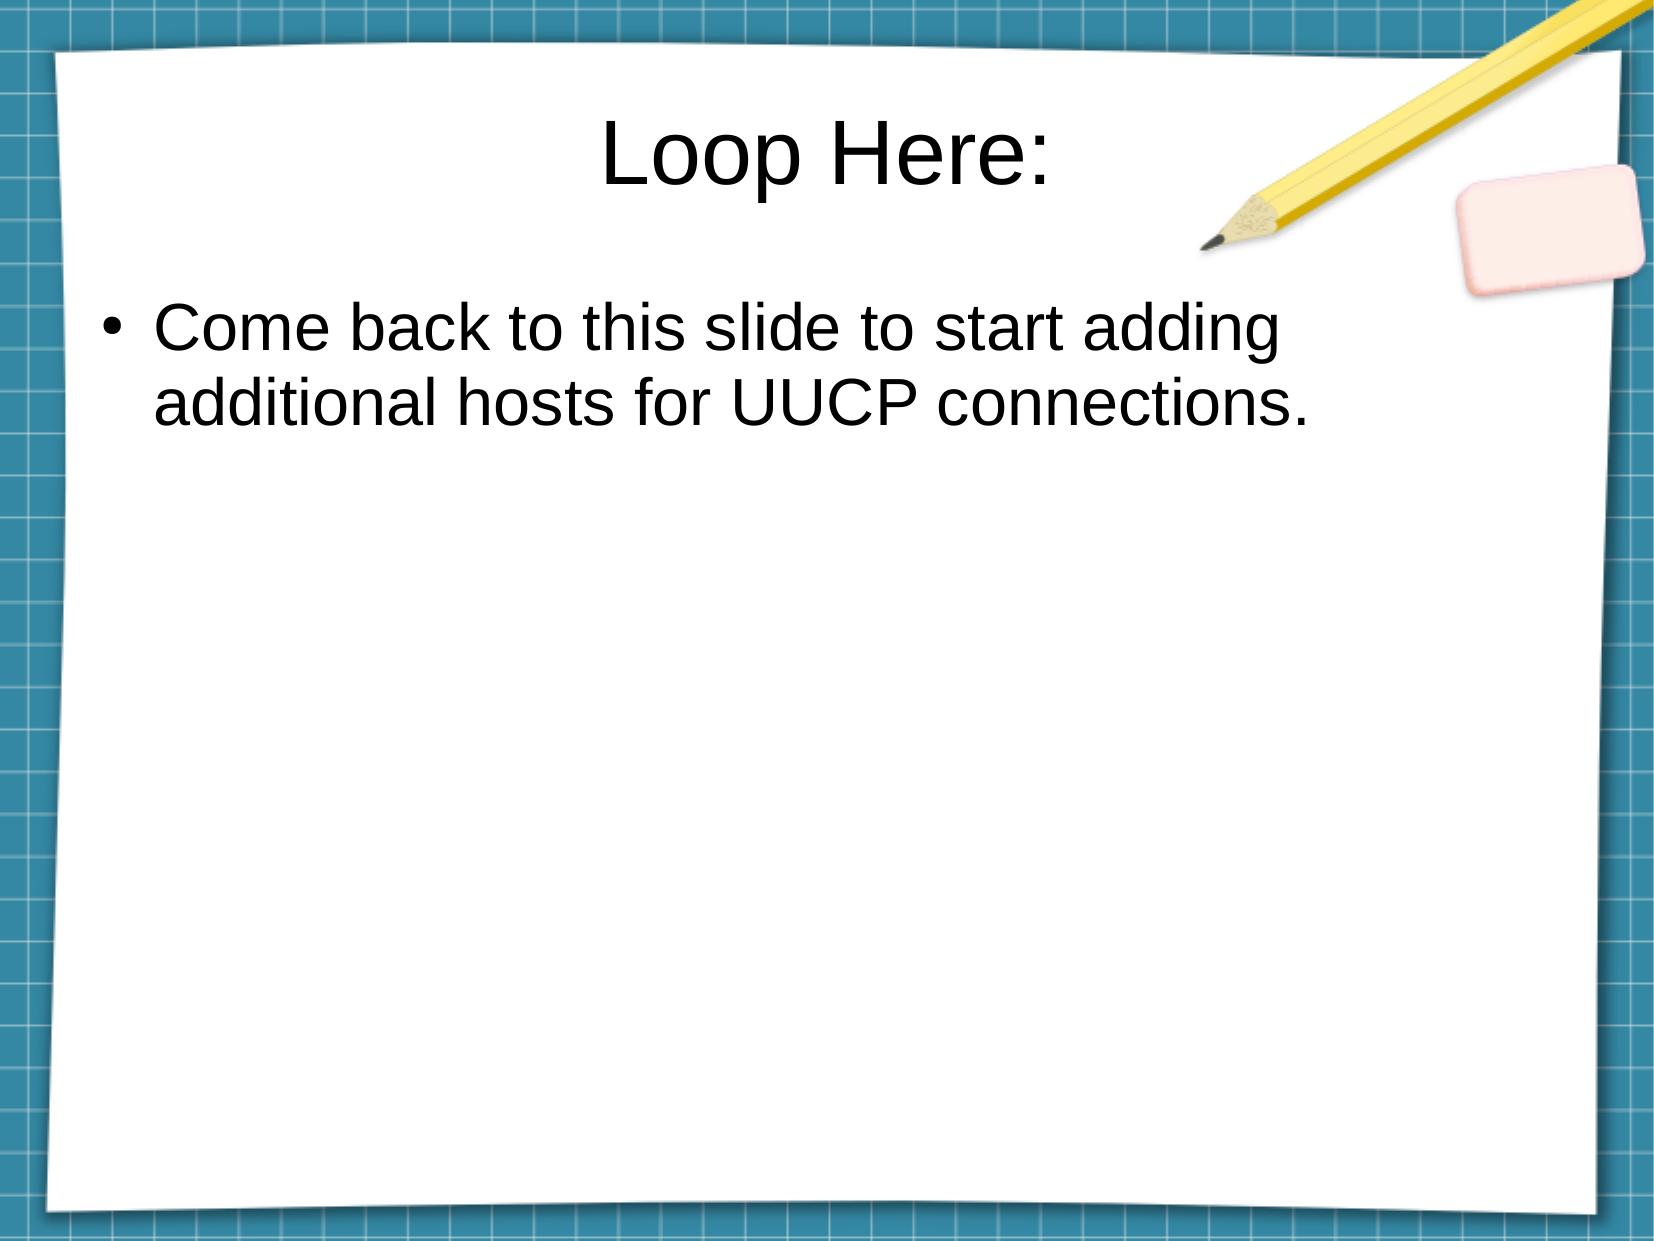

# Loop Here:
Come back to this slide to start adding additional hosts for UUCP connections.